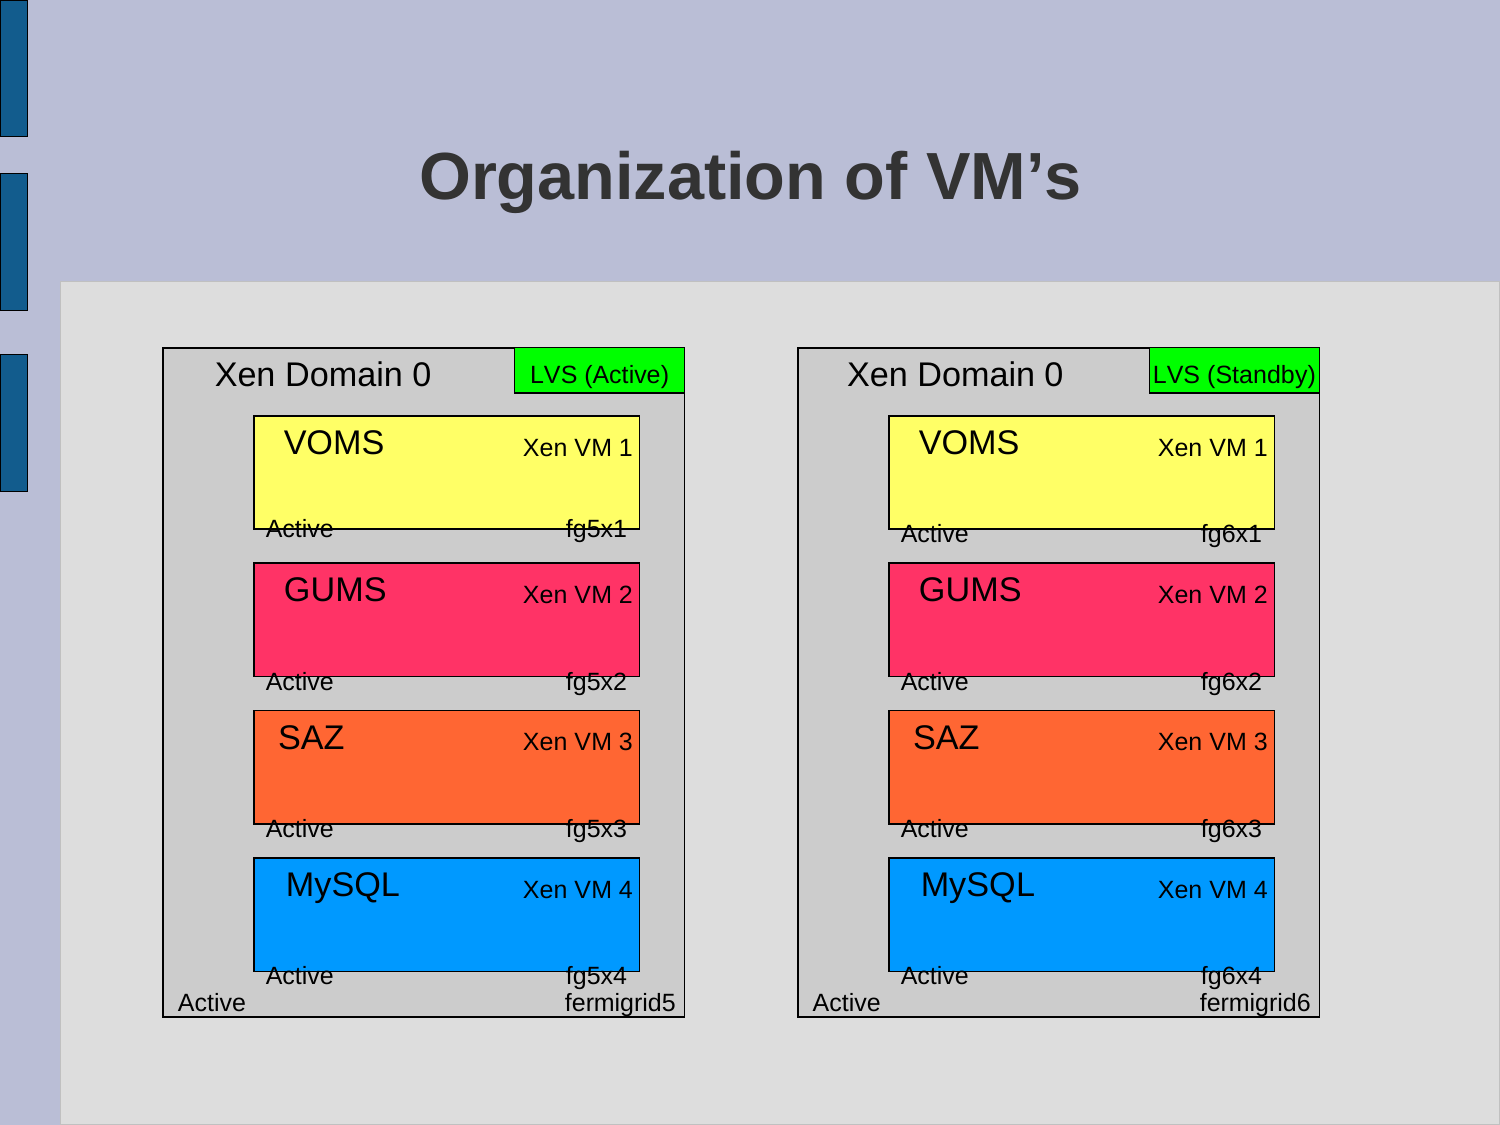

# Organization of VM’s
Xen Domain 0
LVS (Active)
Xen Domain 0
LVS (Standby)
Active		fg5x1
VOMS
Xen VM 1
Active		fg6x1
VOMS
Xen VM 1
GUMS
Xen VM 2
GUMS
Xen VM 2
Active		fg5x2
Active		fg6x2
Active		fg5x3
SAZ
Xen VM 3
Active		fg6x3
SAZ
Xen VM 3
MySQL
Xen VM 4
MySQL
Xen VM 4
Active		fg5x4
Active		fg6x4
Active
fermigrid5
Active
fermigrid6